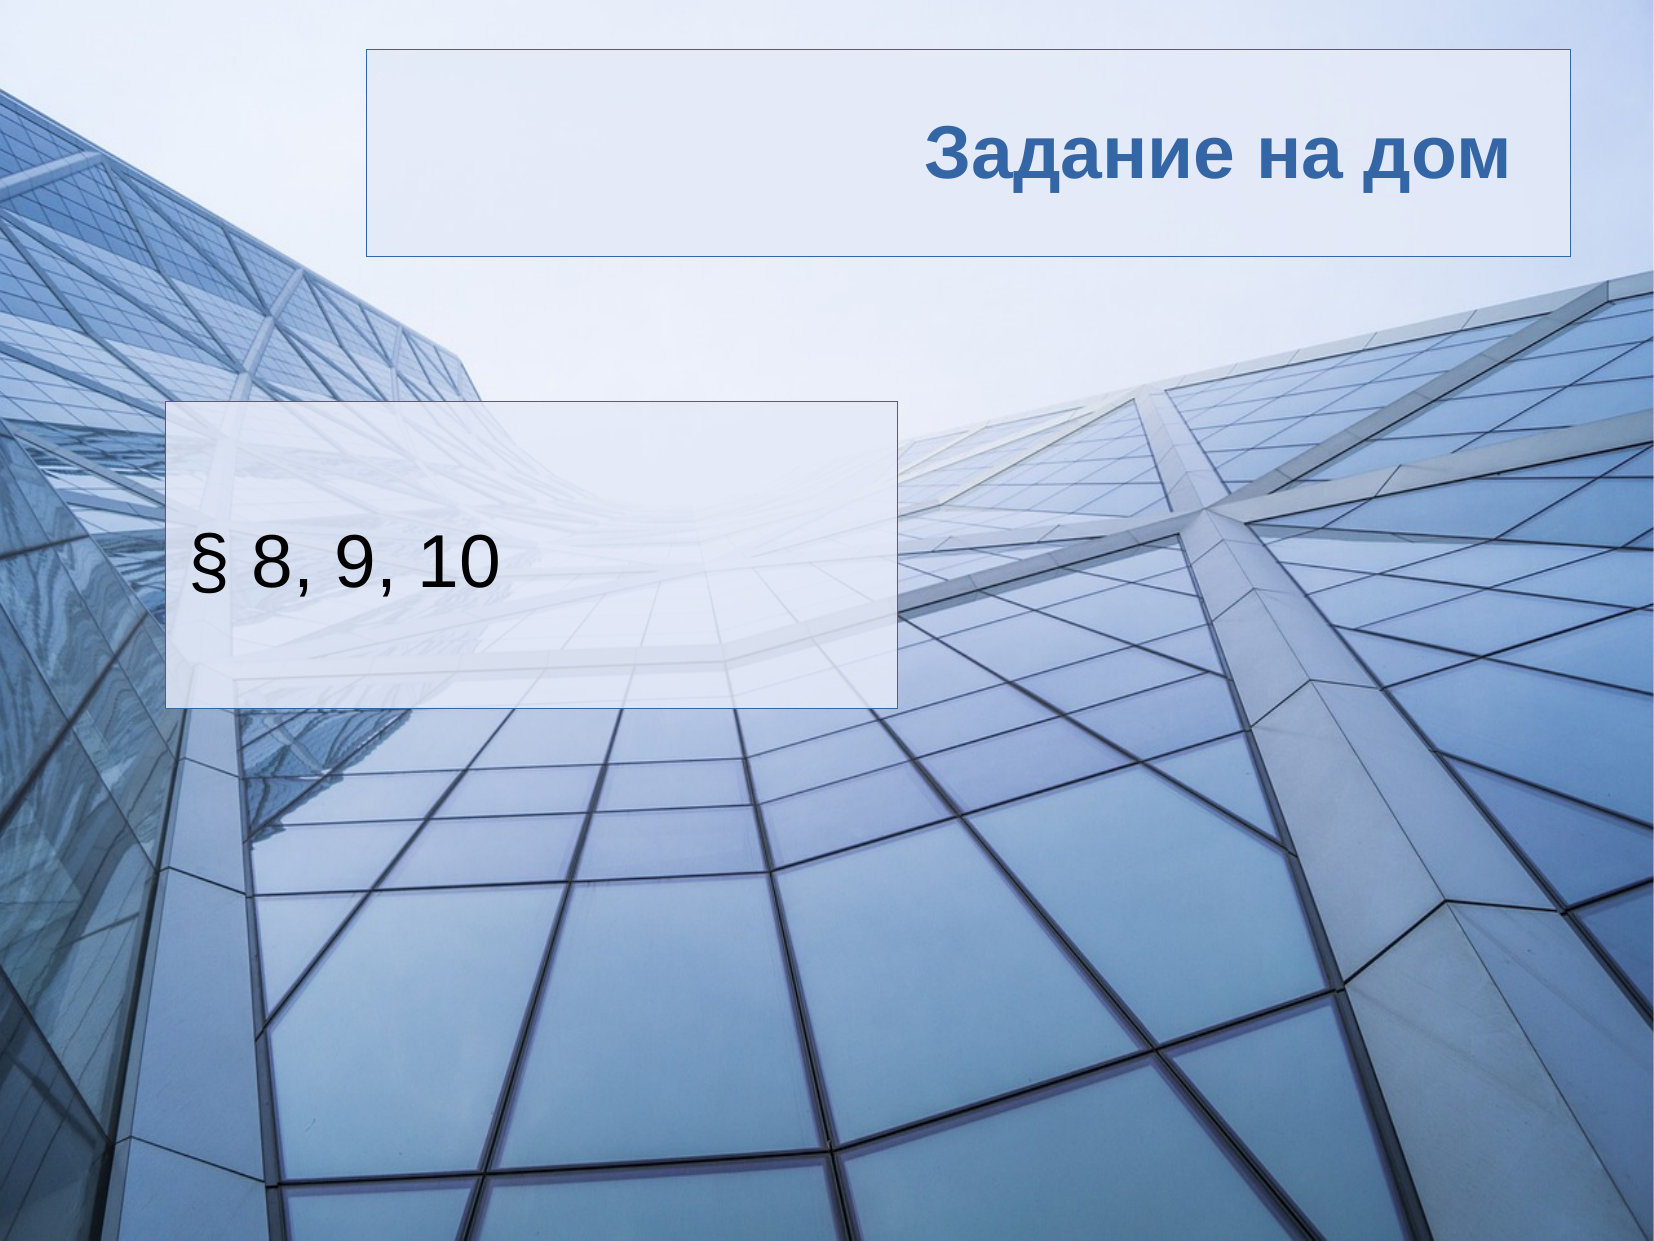

# Задание на дом
§ 8, 9, 10